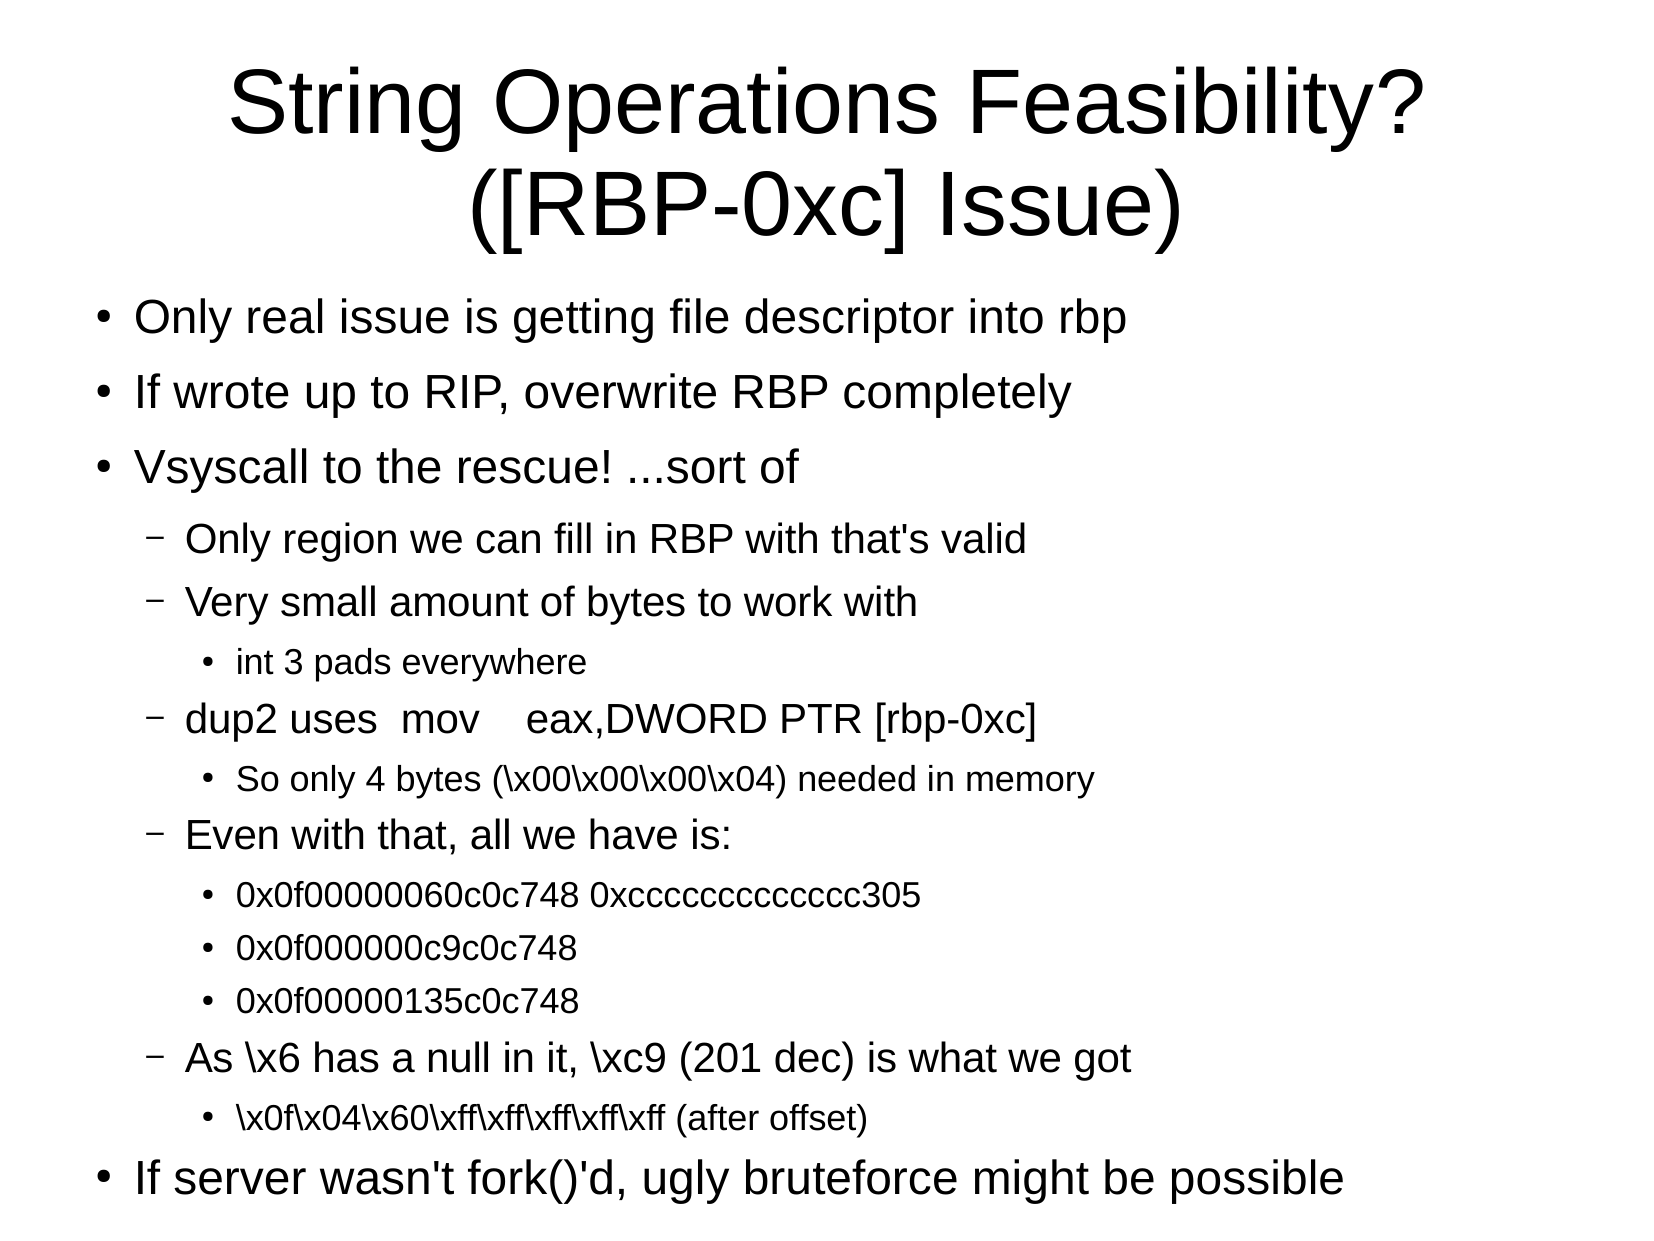

# String Operations Feasibility? ([RBP-0xc] Issue)
Only real issue is getting file descriptor into rbp
If wrote up to RIP, overwrite RBP completely
Vsyscall to the rescue! ...sort of
Only region we can fill in RBP with that's valid
Very small amount of bytes to work with
int 3 pads everywhere
dup2 uses mov eax,DWORD PTR [rbp-0xc]
So only 4 bytes (\x00\x00\x00\x04) needed in memory
Even with that, all we have is:
0x0f00000060c0c748 0xccccccccccccc305
0x0f000000c9c0c748
0x0f00000135c0c748
As \x6 has a null in it, \xc9 (201 dec) is what we got
\x0f\x04\x60\xff\xff\xff\xff\xff (after offset)
If server wasn't fork()'d, ugly bruteforce might be possible